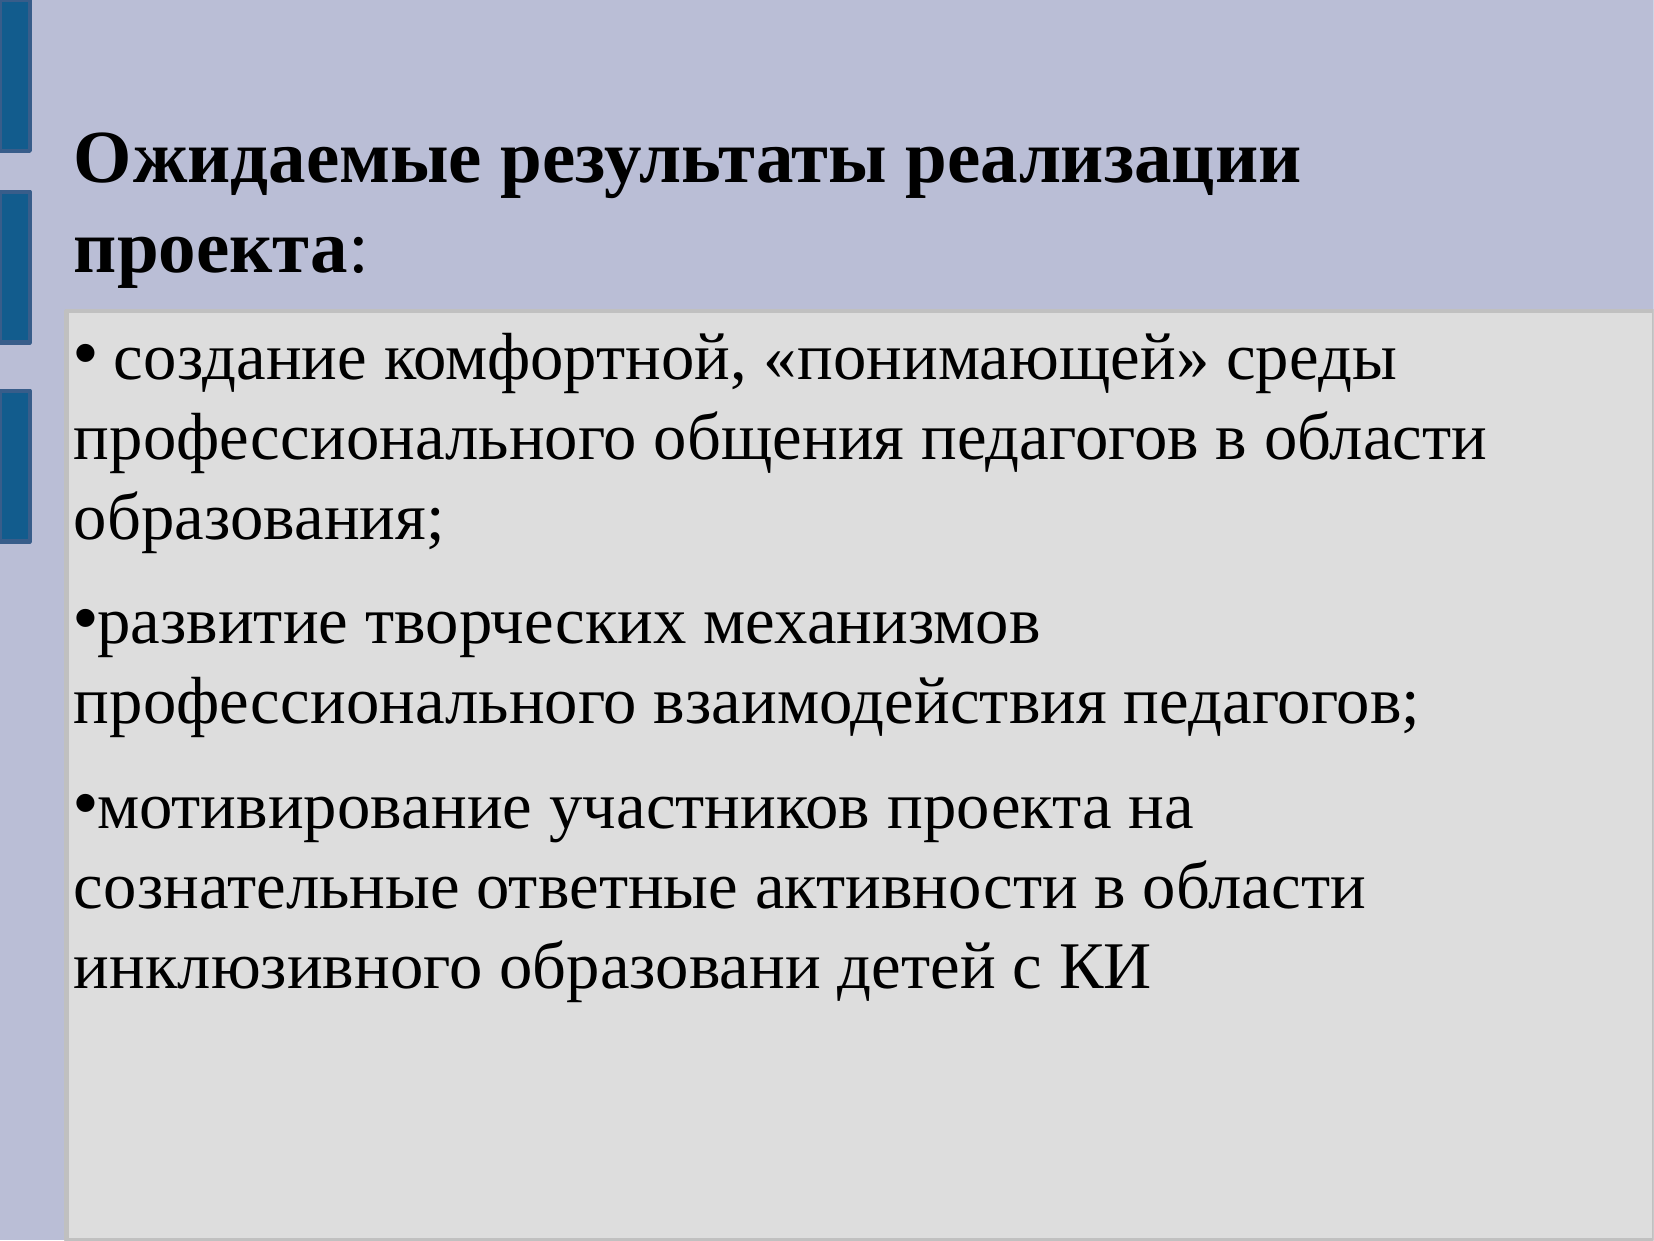

Ожидаемые результаты реализации проекта:
 создание комфортной, «понимающей» среды профессионального общения педагогов в области образования;
развитие творческих механизмов профессионального взаимодействия педагогов;
мотивирование участников проекта на сознательные ответные активности в области инклюзивного образовани детей с КИ